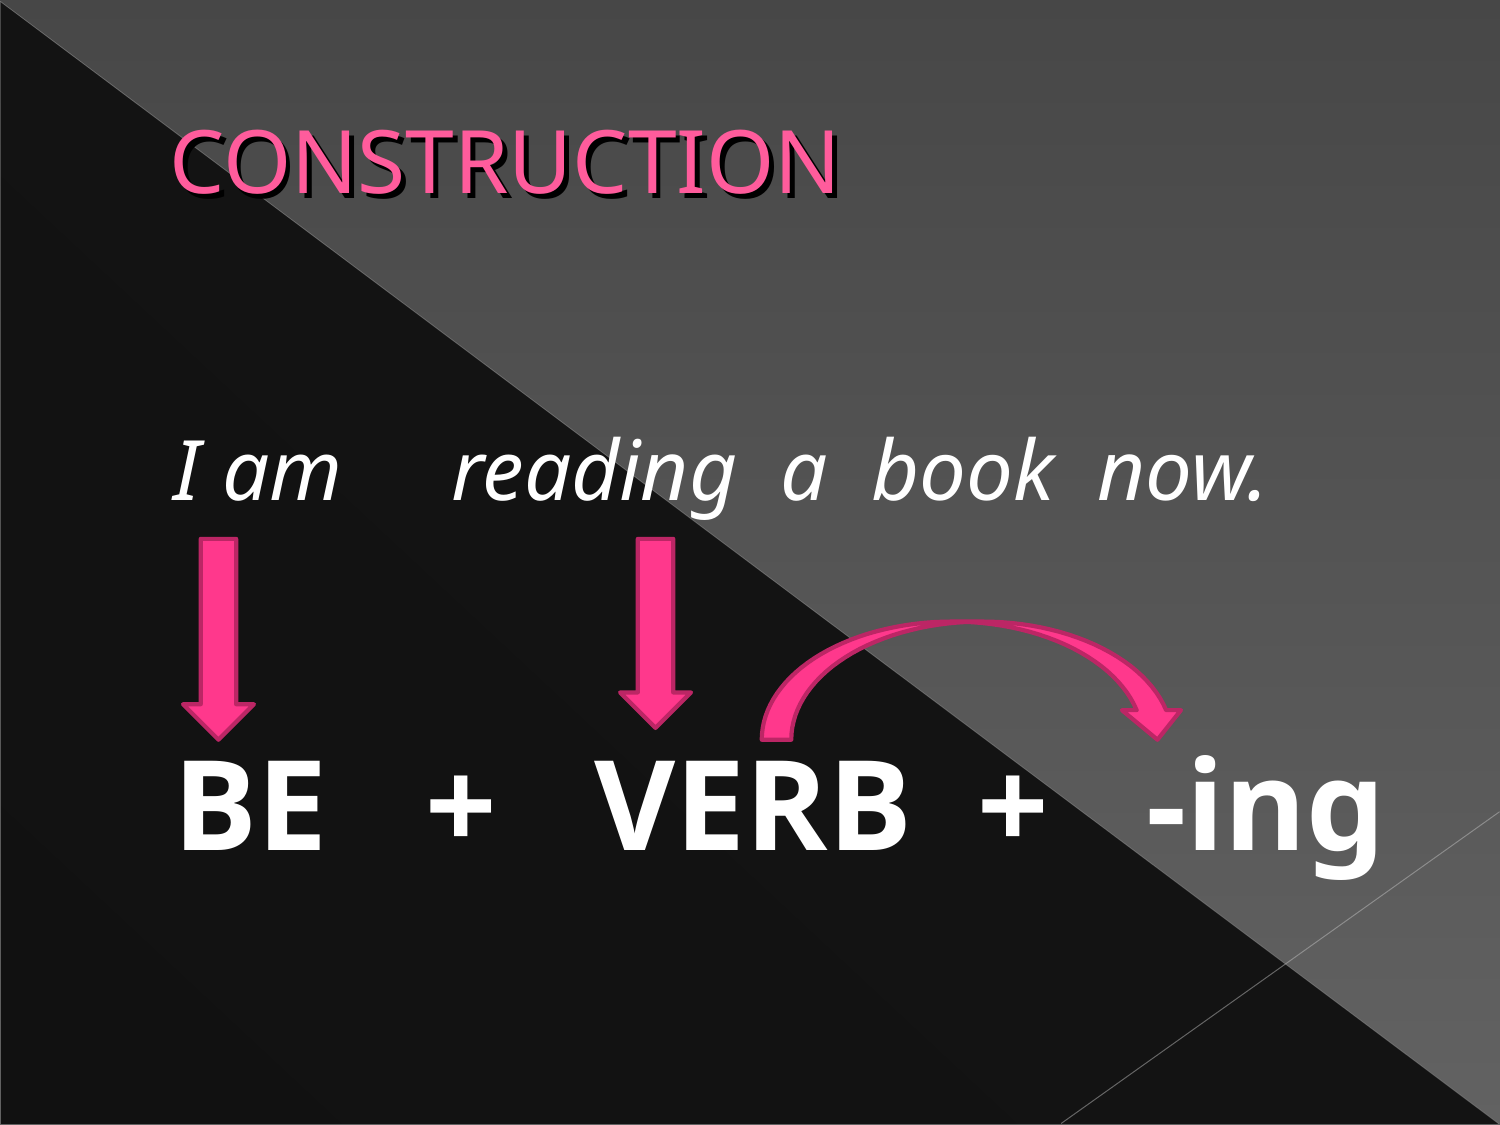

# CONSTRUCTION
I am reading a book now.
BE + VERB + -ing